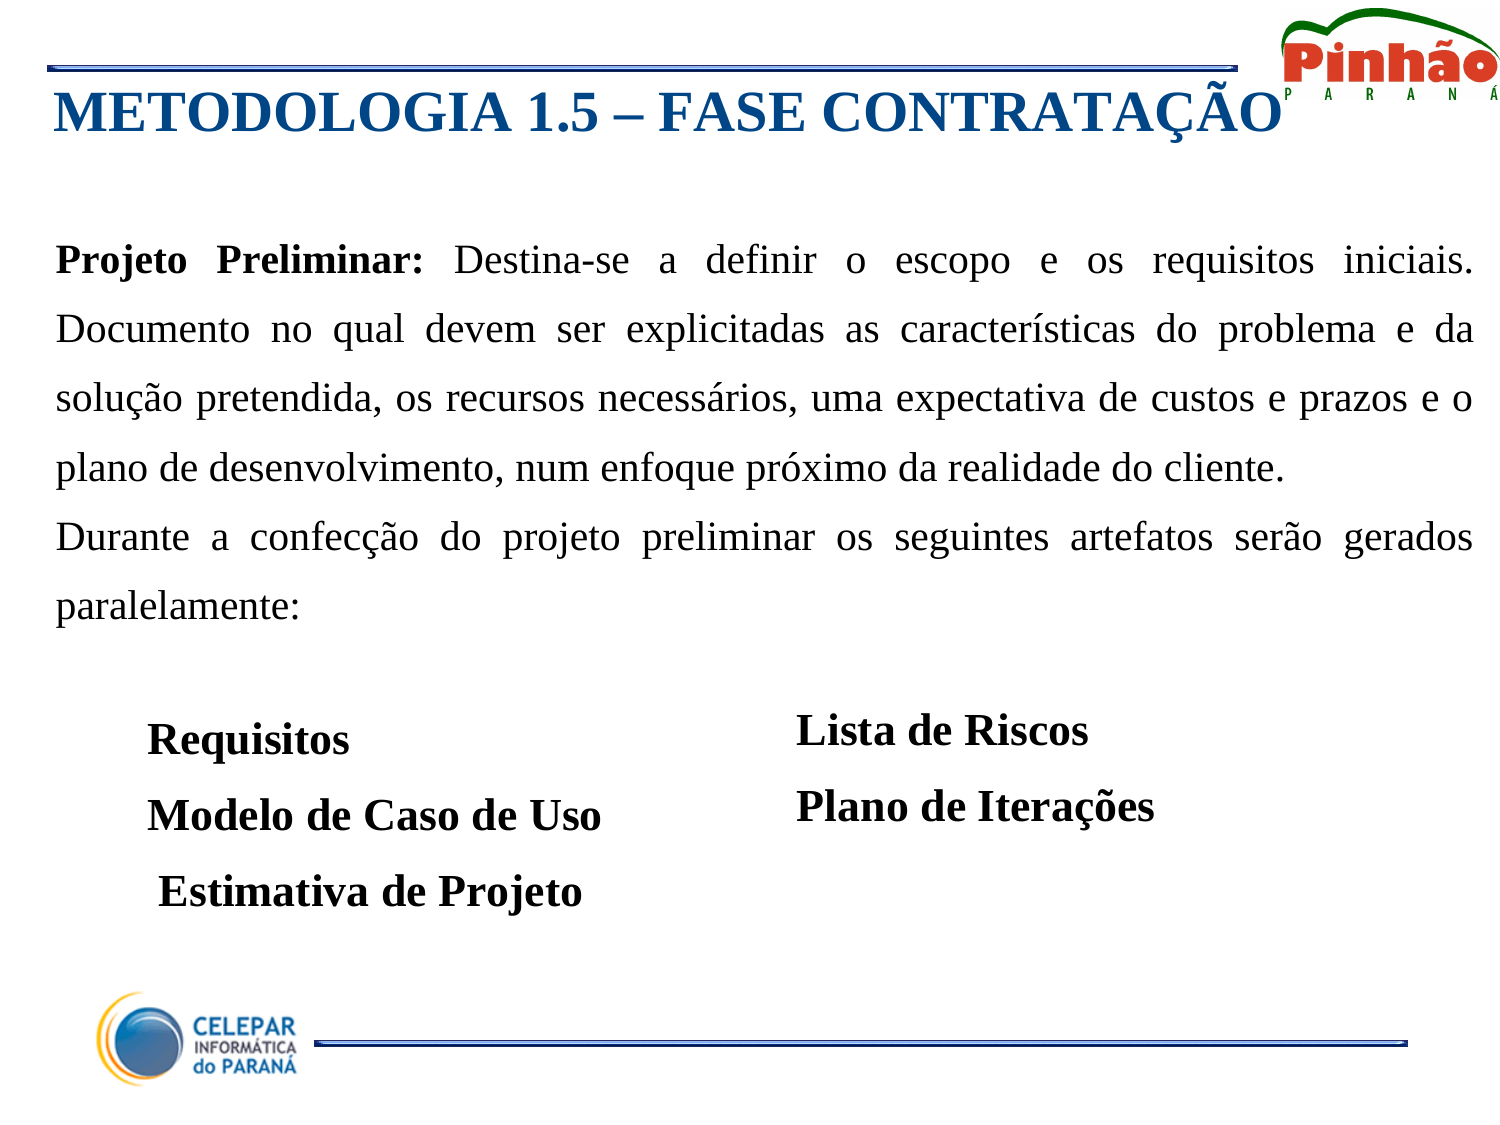

#
METODOLOGIA 1.5 – FASE CONTRATAÇÃO
Projeto Preliminar: Destina-se a definir o escopo e os requisitos iniciais. Documento no qual devem ser explicitadas as características do problema e da solução pretendida, os recursos necessários, uma expectativa de custos e prazos e o plano de desenvolvimento, num enfoque próximo da realidade do cliente.
Durante a confecção do projeto preliminar os seguintes artefatos serão gerados paralelamente:
 Lista de Riscos
 Plano de Iterações
 Requisitos
 Modelo de Caso de Uso
 Estimativa de Projeto